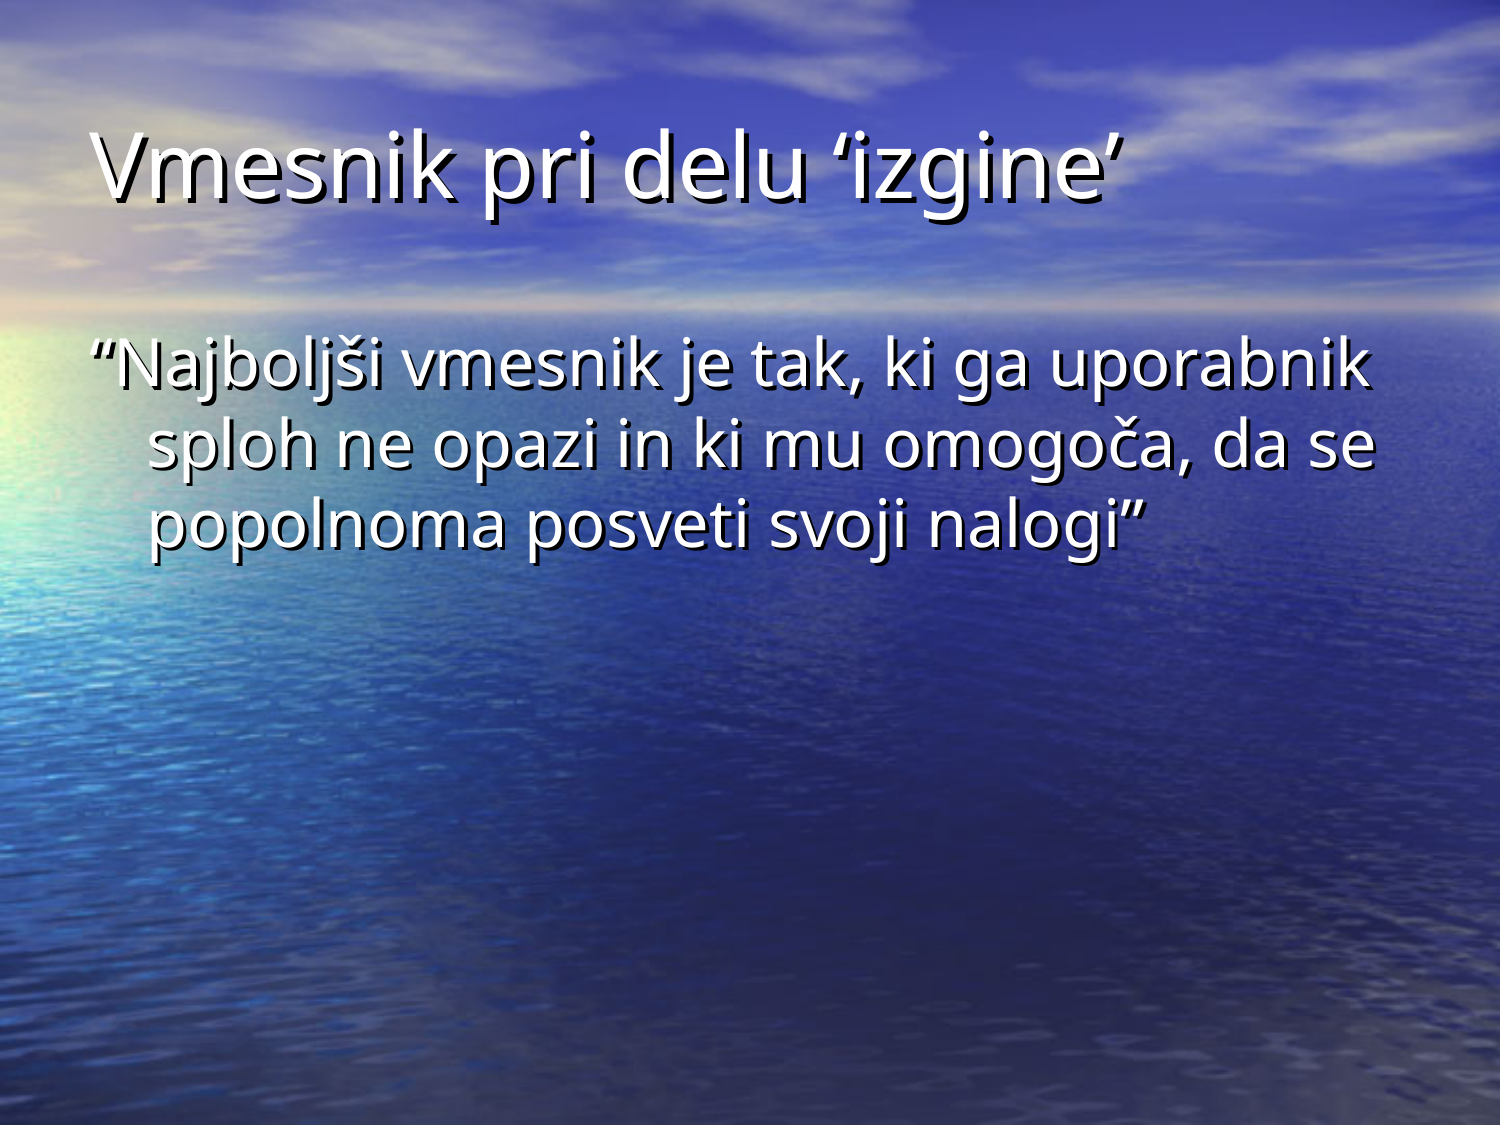

# Vmesnik pri delu ‘izgine’
“Najboljši vmesnik je tak, ki ga uporabnik sploh ne opazi in ki mu omogoča, da se popolnoma posveti svoji nalogi”